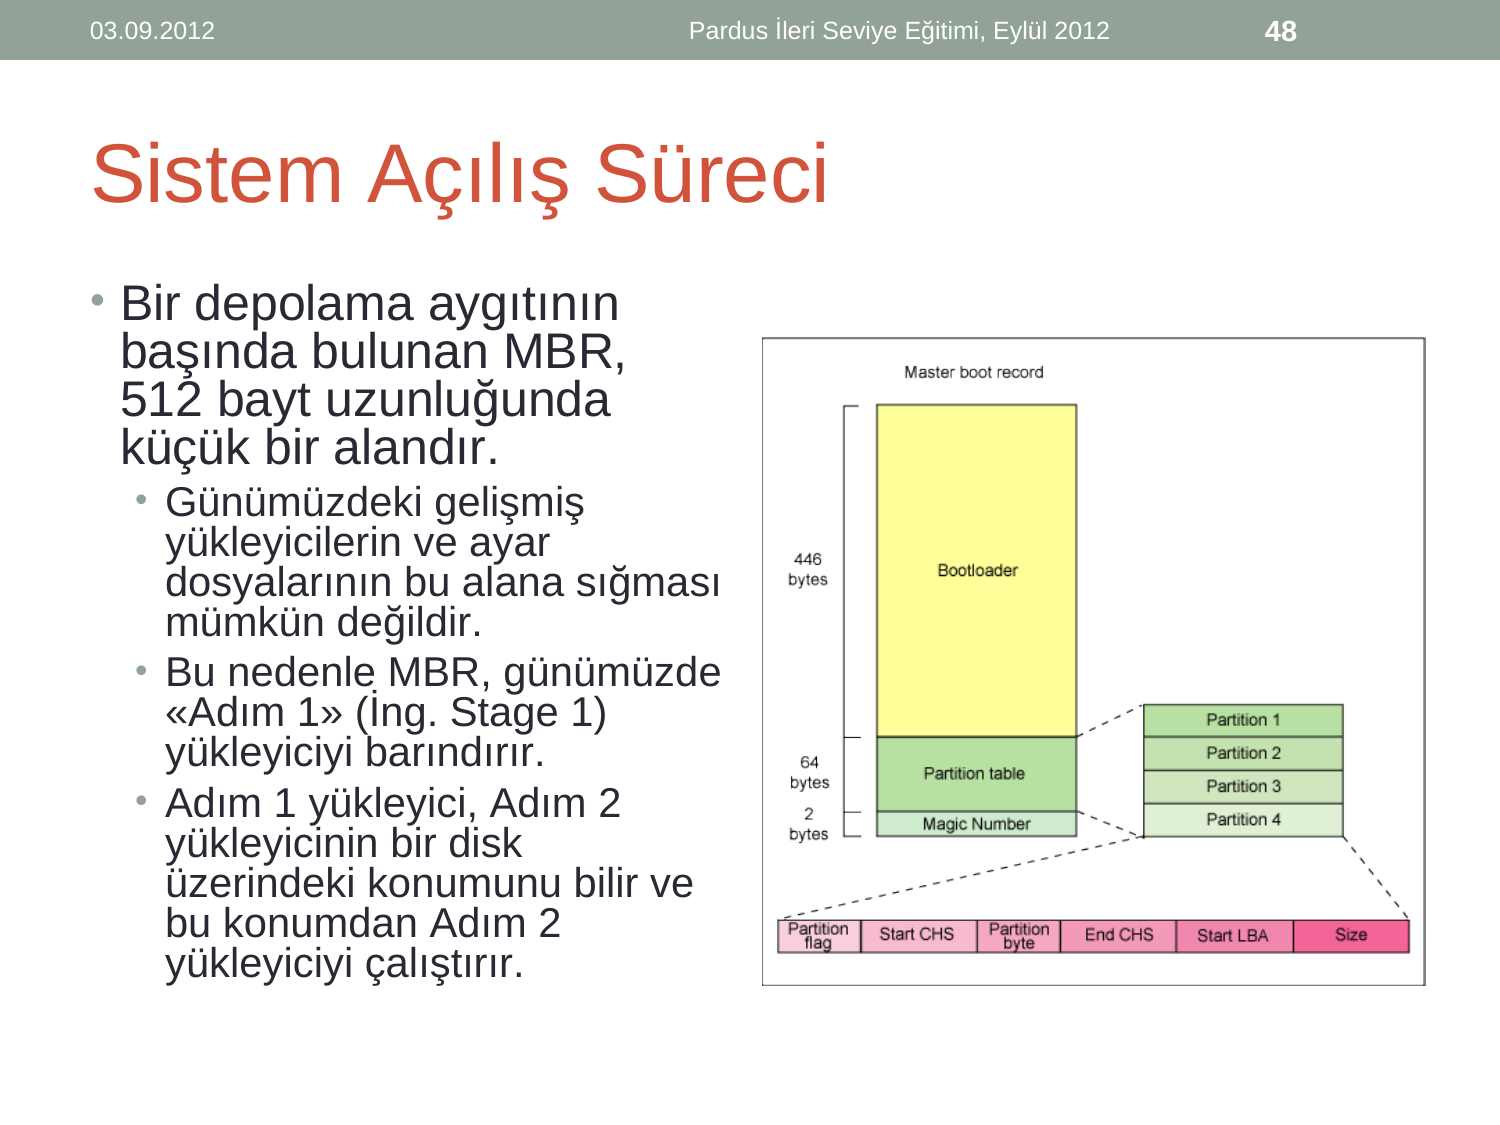

03.09.2012
Pardus İleri Seviye Eğitimi, Eylül 2012
# Sistem Açılış Süreci
Bir depolama aygıtının başında bulunan MBR, 512 bayt uzunluğunda küçük bir alandır.
Günümüzdeki gelişmiş yükleyicilerin ve ayar dosyalarının bu alana sığması mümkün değildir.
Bu nedenle MBR, günümüzde «Adım 1» (İng. Stage 1) yükleyiciyi barındırır.
Adım 1 yükleyici, Adım 2 yükleyicinin bir disk üzerindeki konumunu bilir ve bu konumdan Adım 2 yükleyiciyi çalıştırır.